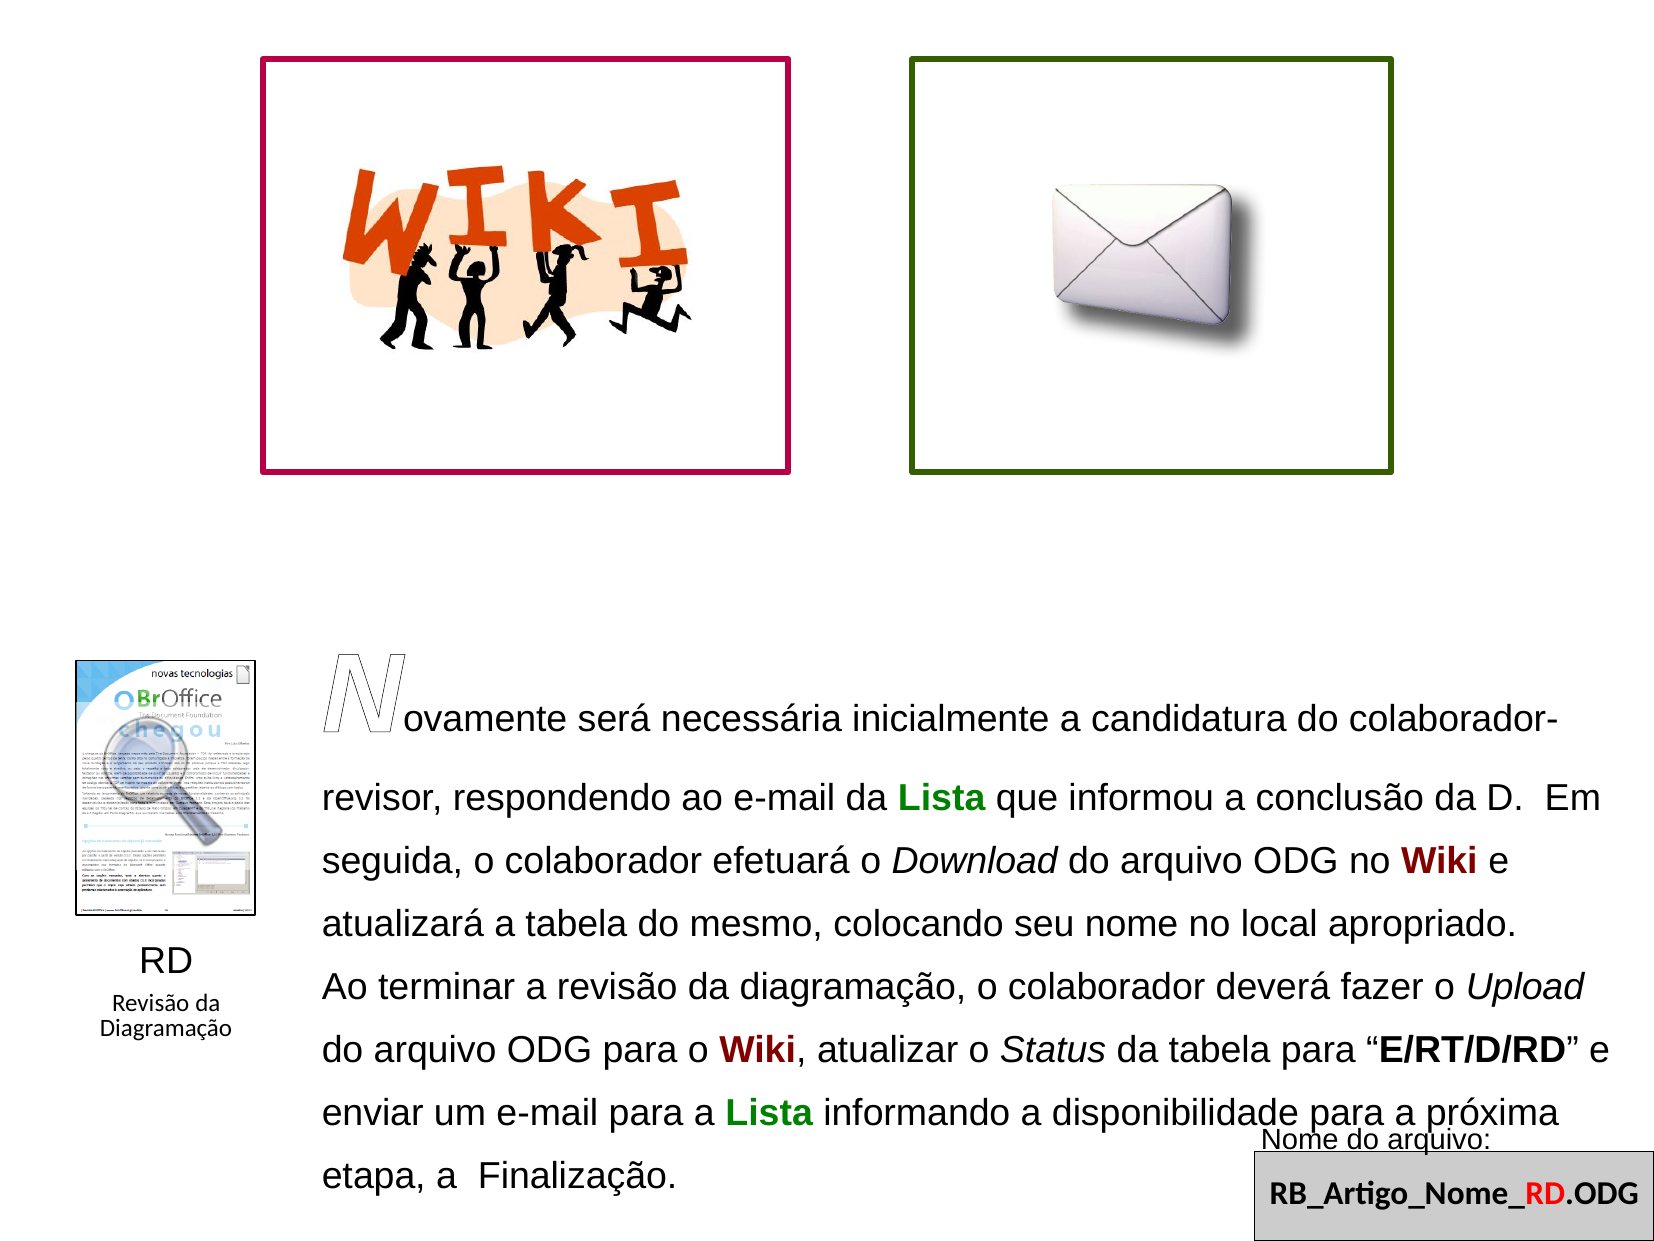

Novamente será necessária inicialmente a candidatura do colaborador-revisor, respondendo ao e-mail da Lista que informou a conclusão da D. Em seguida, o colaborador efetuará o Download do arquivo ODG no Wiki e atualizará a tabela do mesmo, colocando seu nome no local apropriado.
Ao terminar a revisão da diagramação, o colaborador deverá fazer o Upload do arquivo ODG para o Wiki, atualizar o Status da tabela para “E/RT/D/RD” e enviar um e-mail para a Lista informando a disponibilidade para a próxima etapa, a Finalização.
RD
Revisão da Diagramação
Nome do arquivo:
RB_Artigo_Nome_RD.ODG